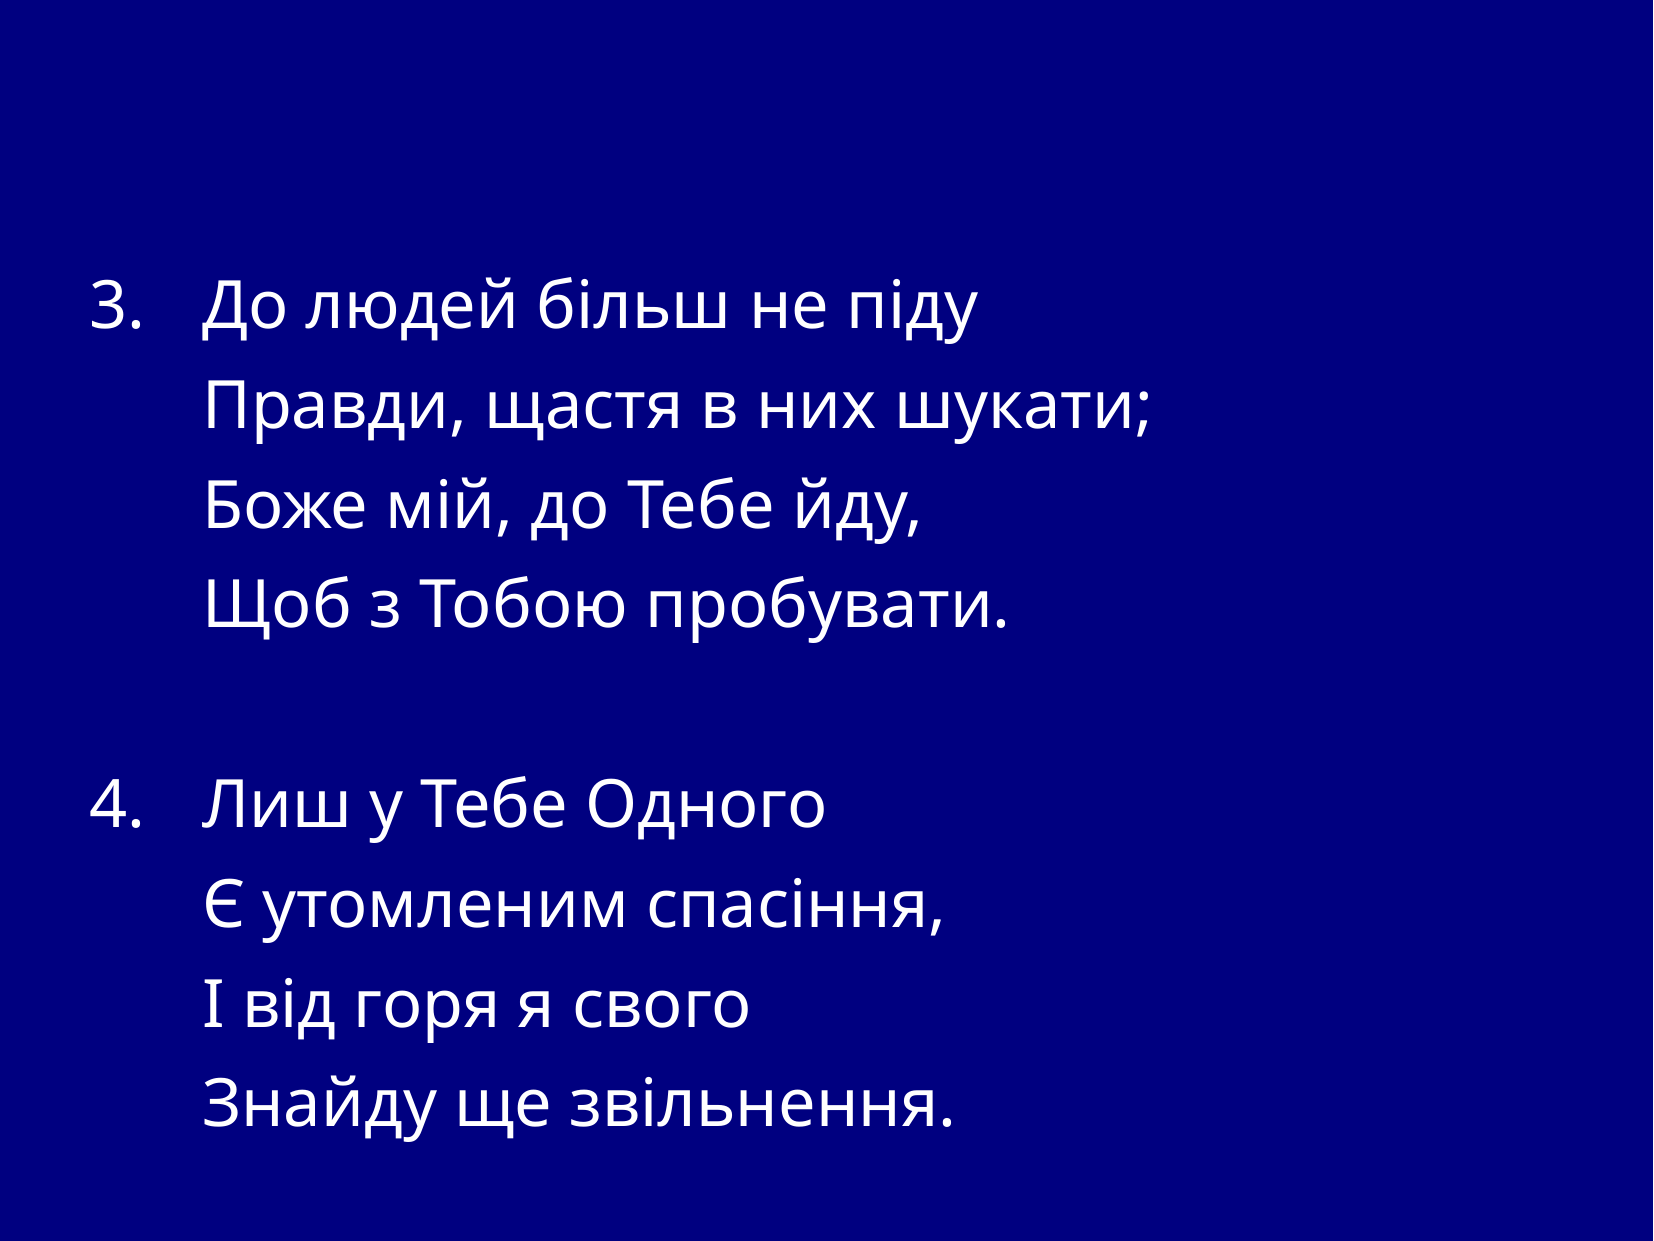

3.	До людей більш не піду
	Правди, щастя в них шукати;
	Боже мій, до Тебе йду,
	Щоб з Тобою пробувати.
4.	Лиш у Тебе Одного
	Є утомленим спасіння,
	І від горя я свого
	Знайду ще звільнення.